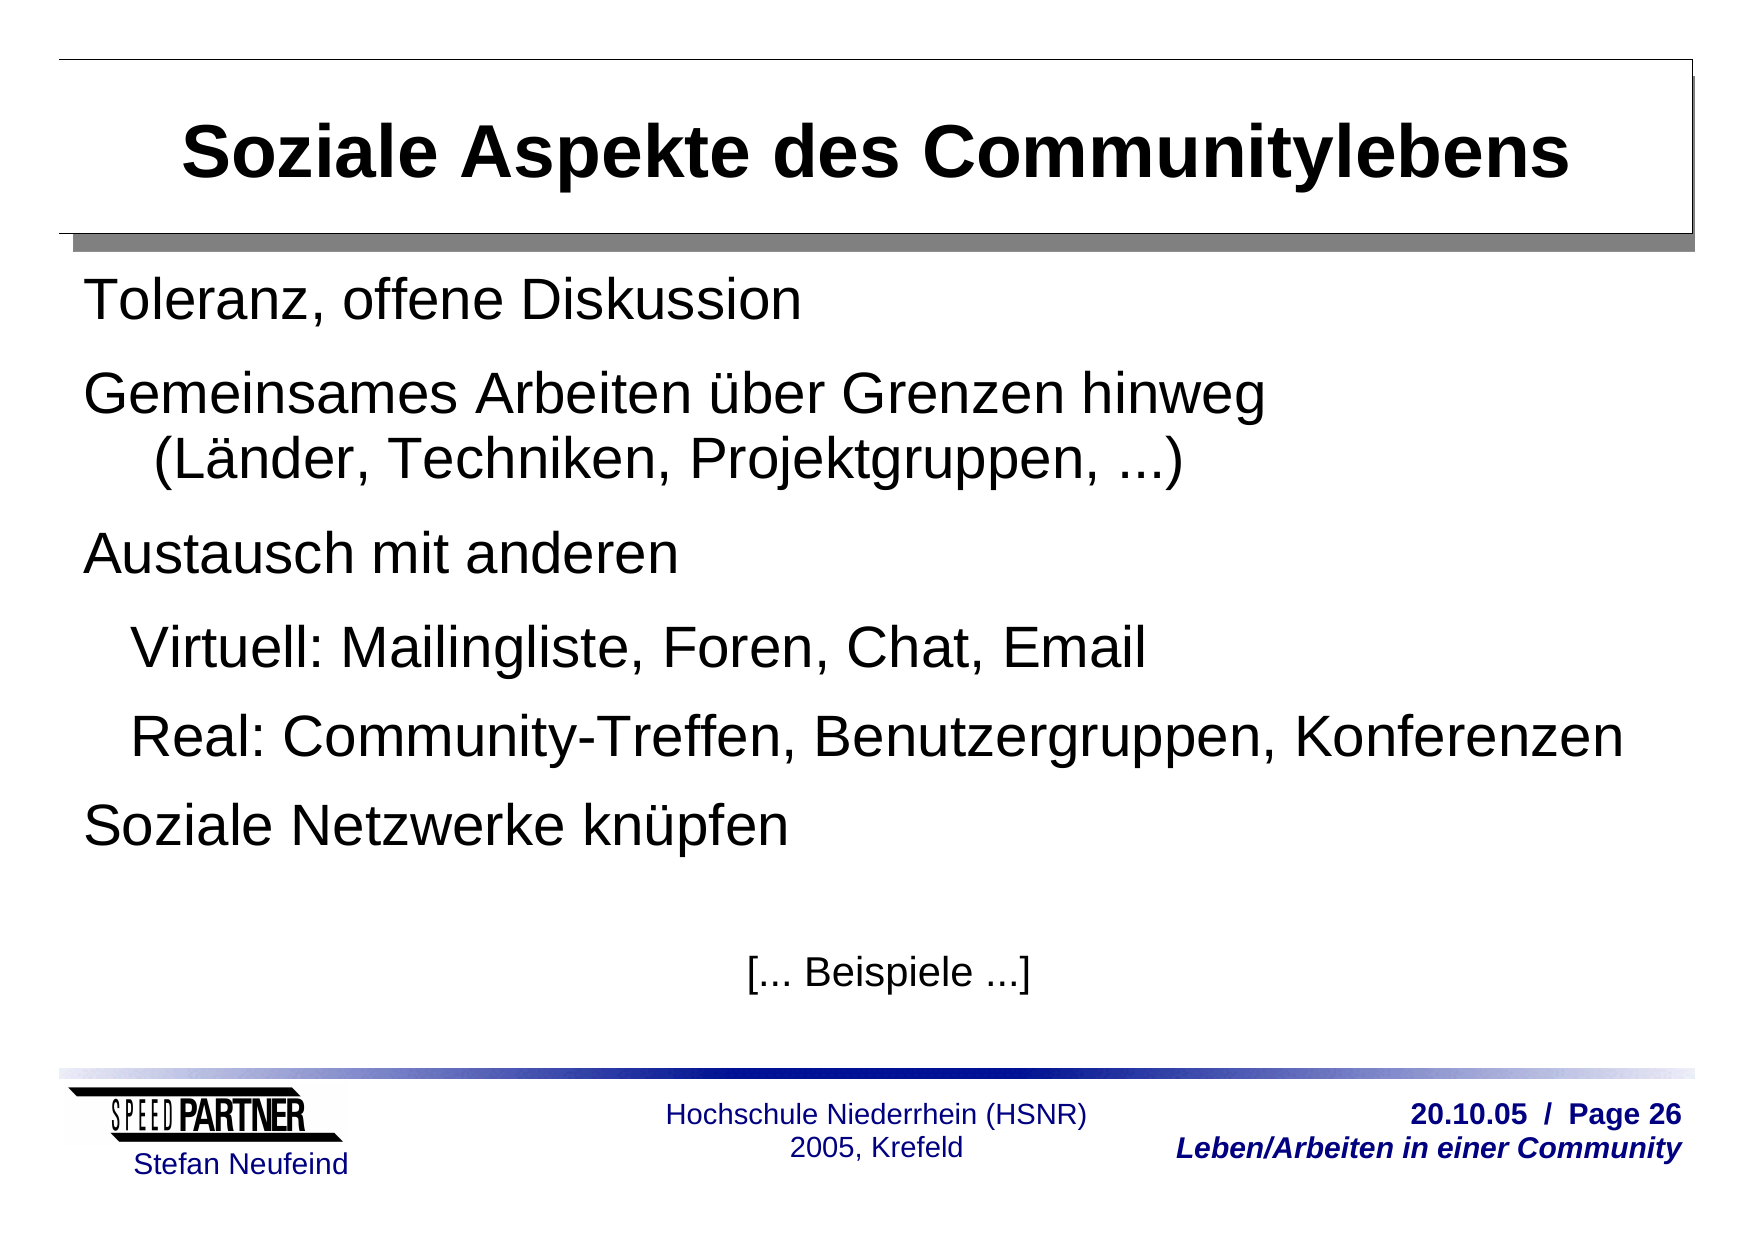

# Soziale Aspekte des Communitylebens
Toleranz, offene Diskussion
Gemeinsames Arbeiten über Grenzen hinweg
(Länder, Techniken, Projektgruppen, ...)
Austausch mit anderen
Virtuell: Mailingliste, Foren, Chat, Email
Real: Community-Treffen, Benutzergruppen, Konferenzen
Soziale Netzwerke knüpfen
[... Beispiele ...]